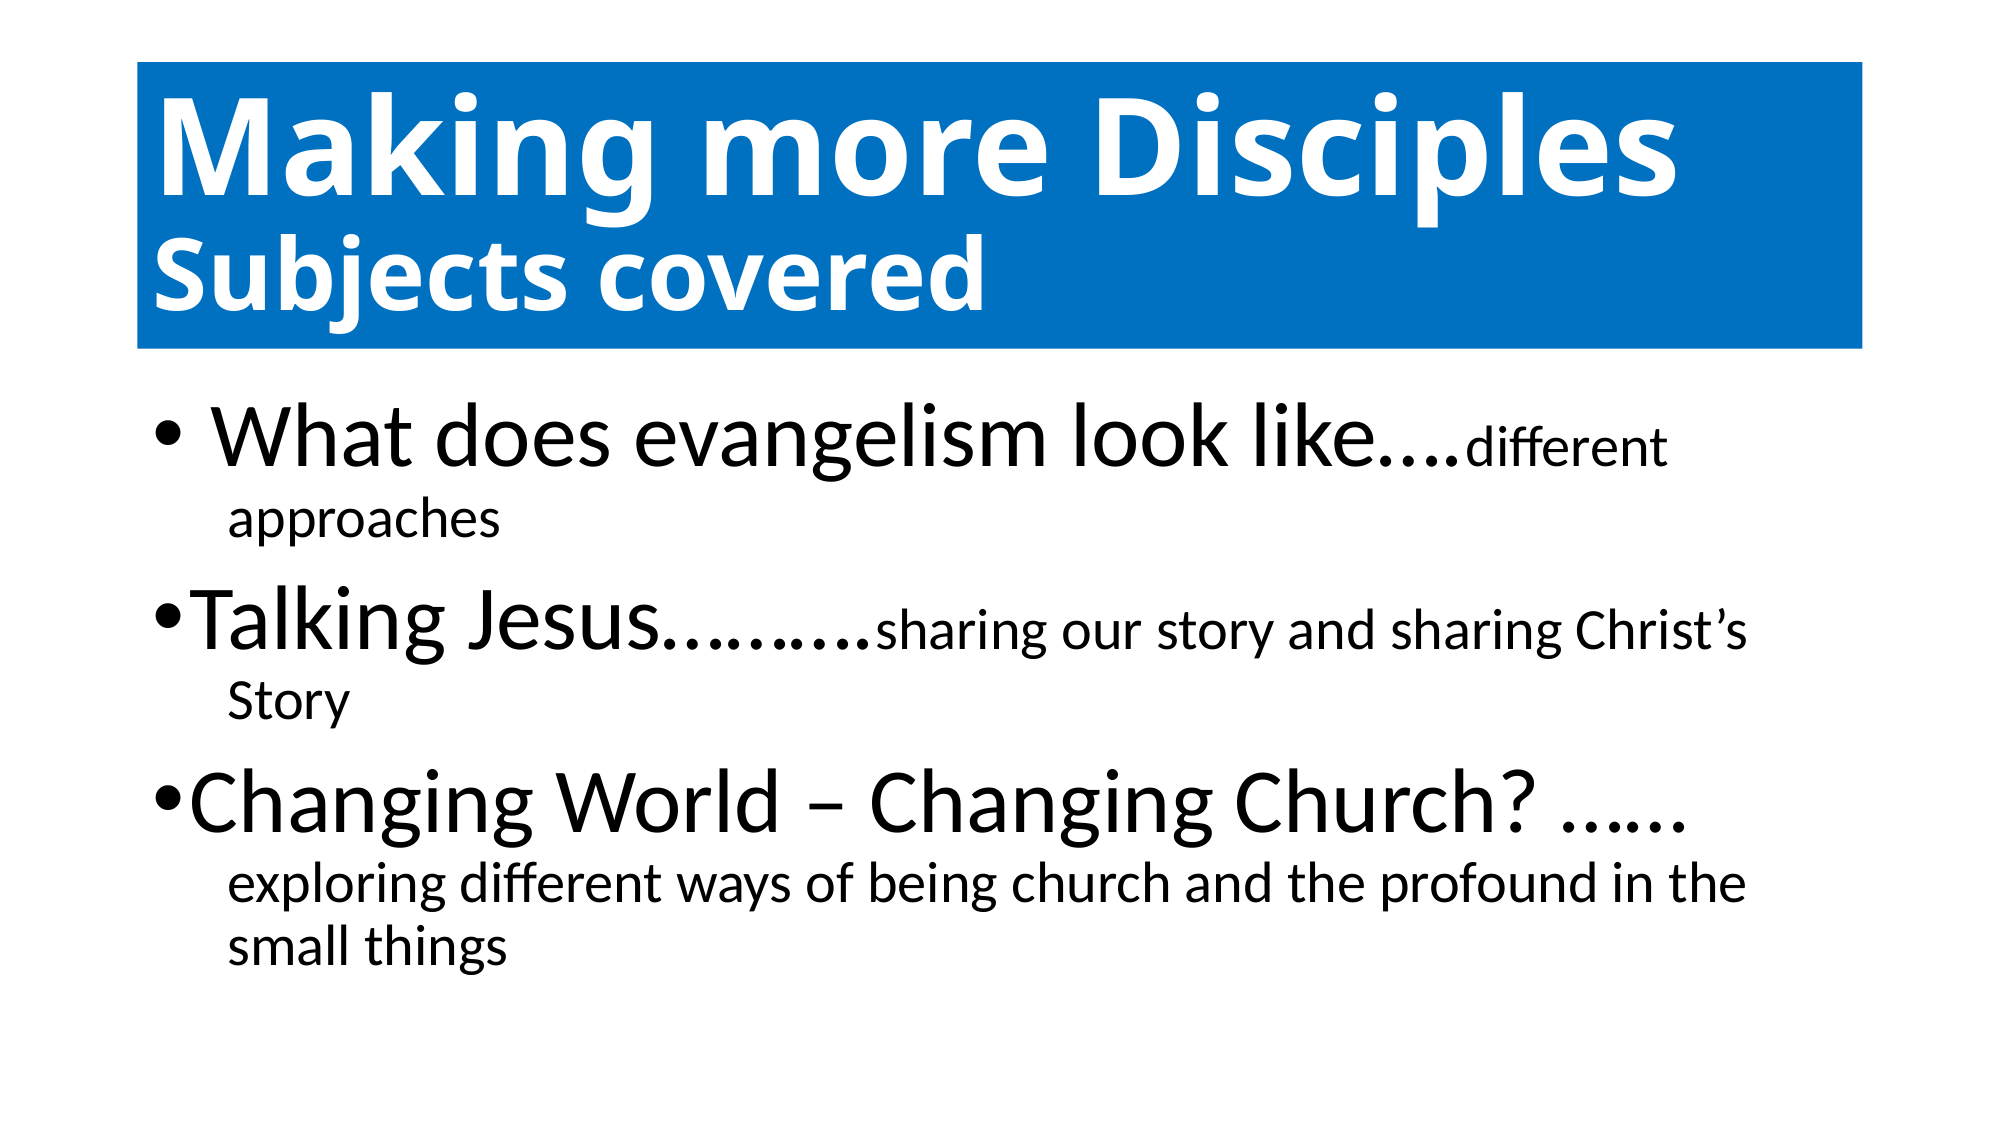

# Making more Disciples Subjects covered
 What does evangelism look like….different approaches
Talking Jesus……….sharing our story and sharing Christ’s Story
Changing World – Changing Church? ……exploring different ways of being church and the profound in the small things